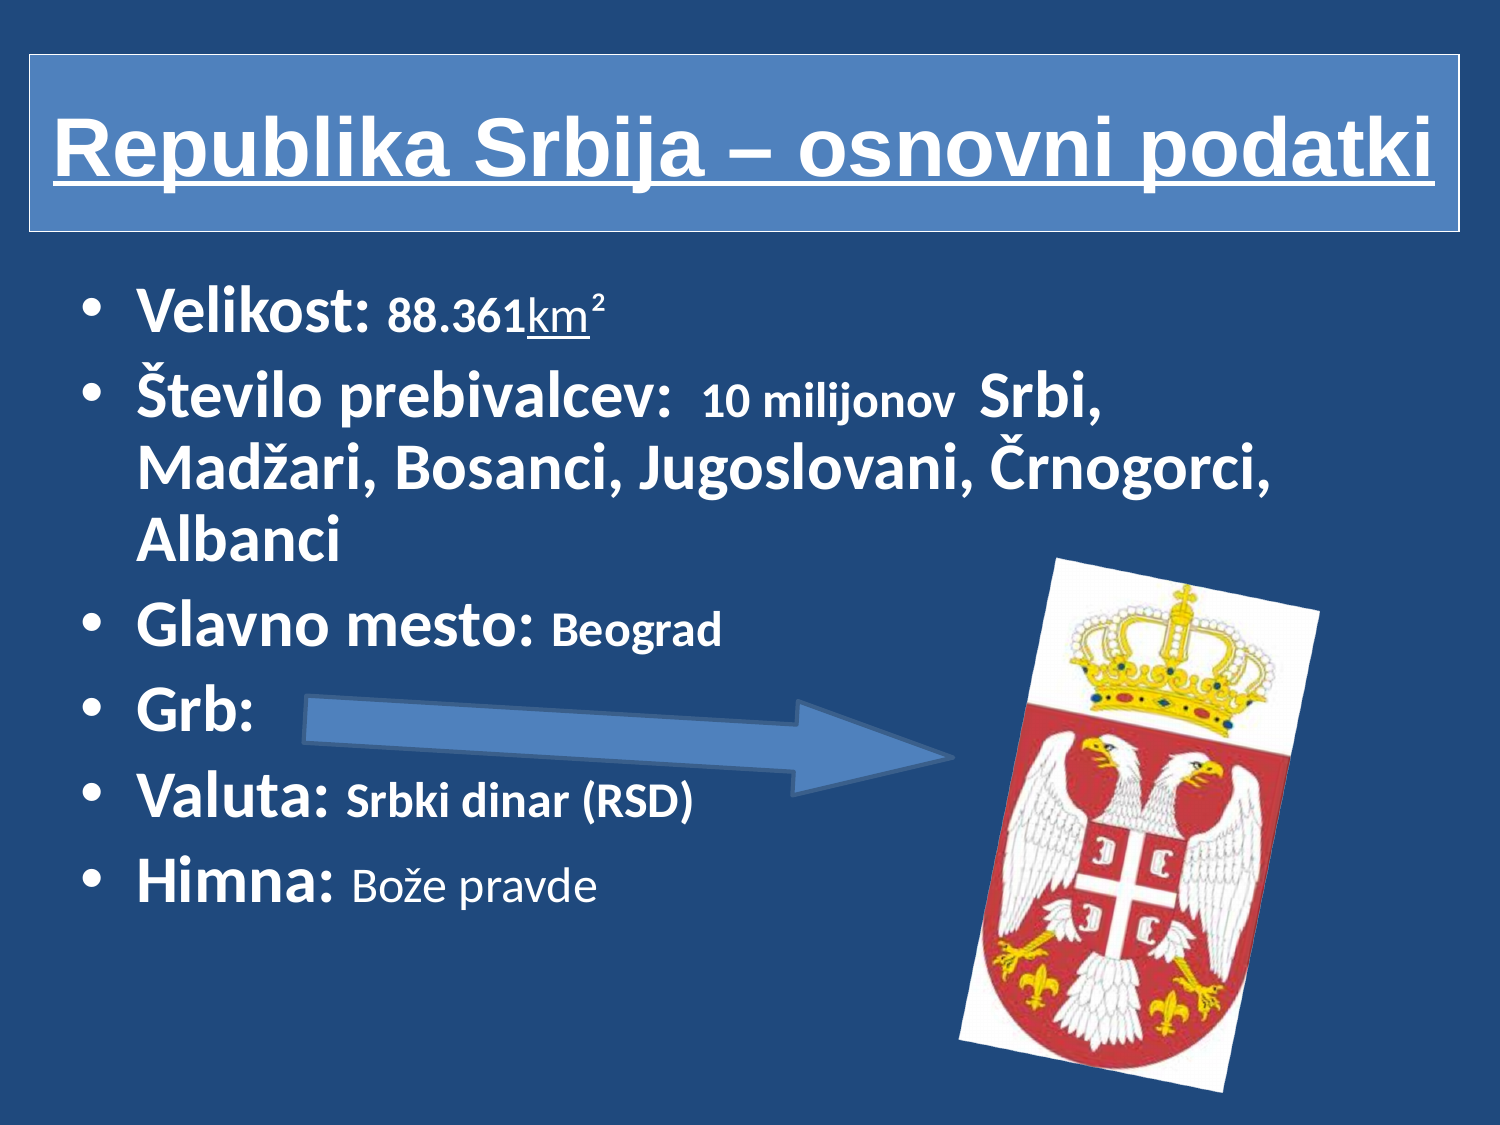

#
Republika Srbija – osnovni podatki
Velikost: 88.361km²
Število prebivalcev: 10 milijonov Srbi, Madžari, Bosanci, Jugoslovani, Črnogorci, Albanci
Glavno mesto: Beograd
Grb:
Valuta: Srbki dinar (RSD)
Himna: Bože pravde